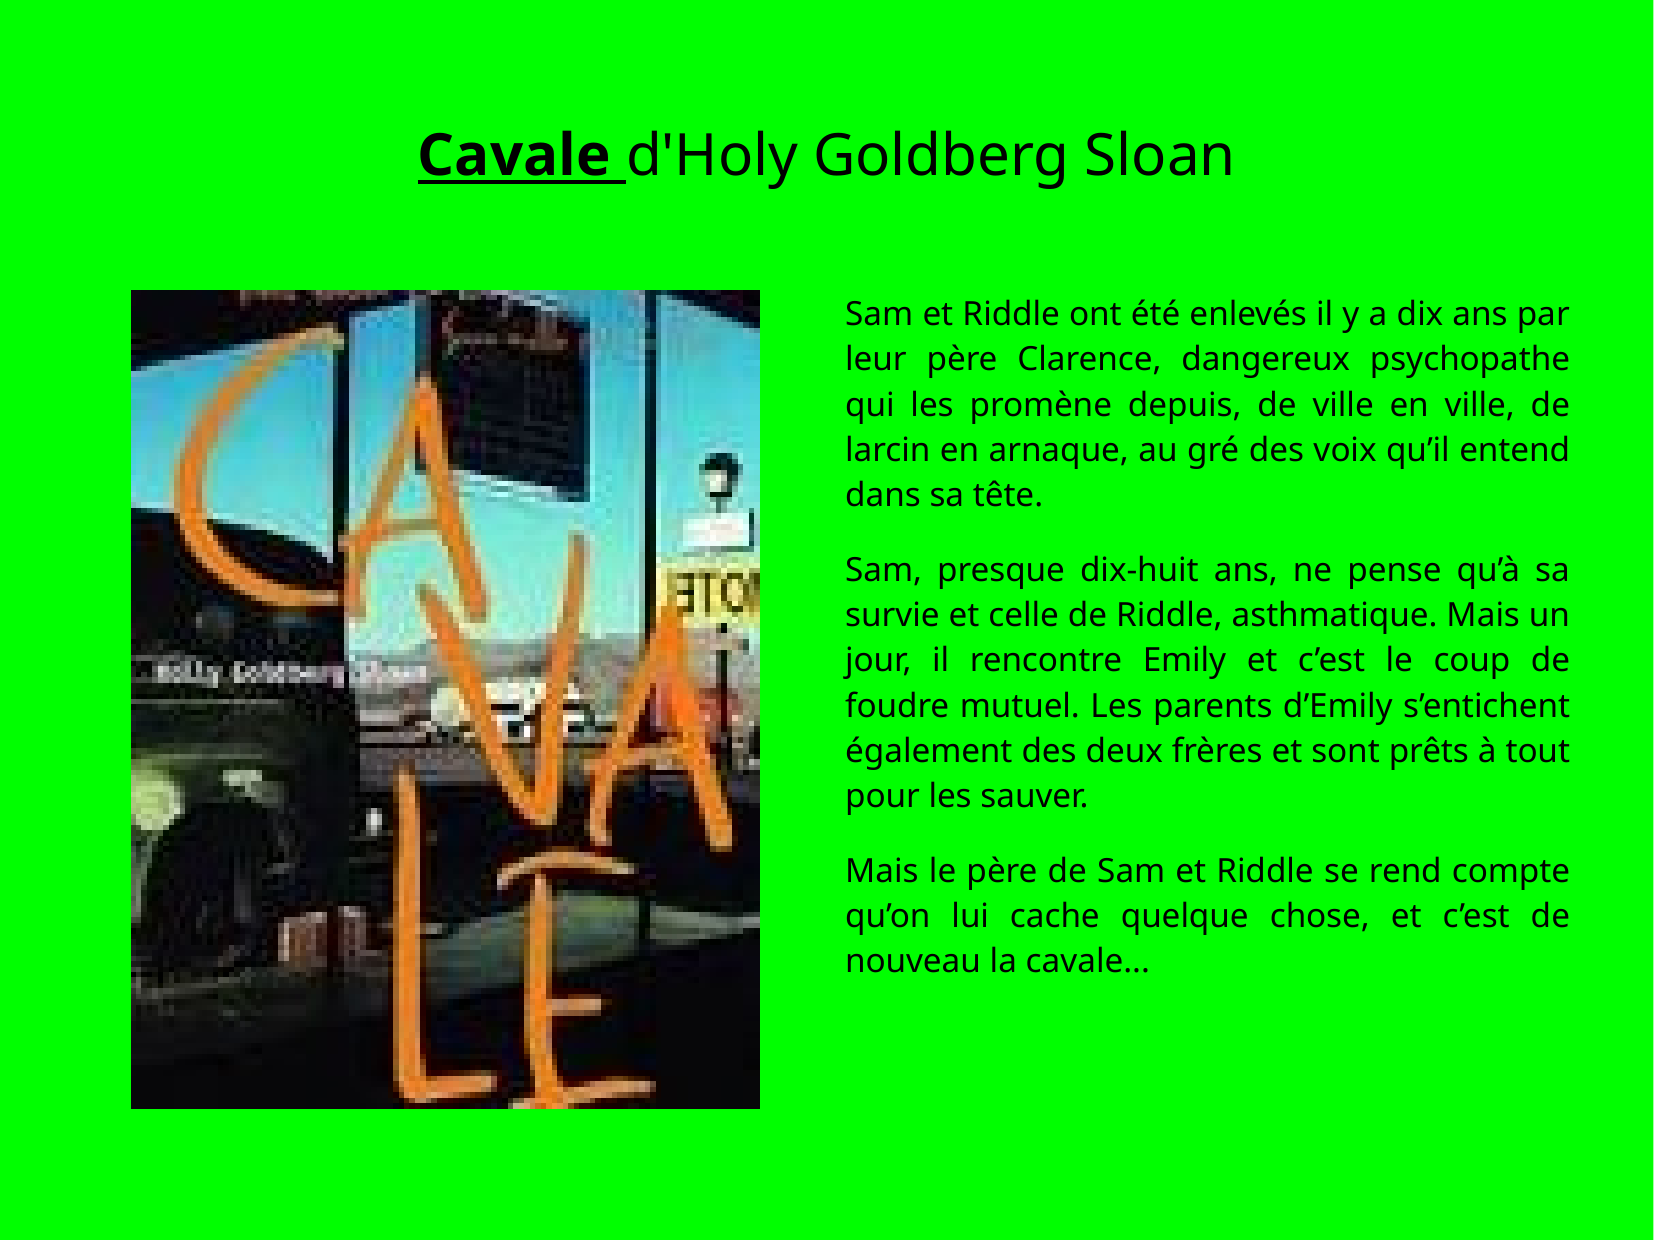

# Cavale d'Holy Goldberg Sloan
Sam et Riddle ont été enlevés il y a dix ans par leur père Clarence, dangereux psychopathe qui les promène depuis, de ville en ville, de larcin en arnaque, au gré des voix qu’il entend dans sa tête.
Sam, presque dix-huit ans, ne pense qu’à sa survie et celle de Riddle, asthmatique. Mais un jour, il rencontre Emily et c’est le coup de foudre mutuel. Les parents d’Emily s’entichent également des deux frères et sont prêts à tout pour les sauver.
Mais le père de Sam et Riddle se rend compte qu’on lui cache quelque chose, et c’est de nouveau la cavale...